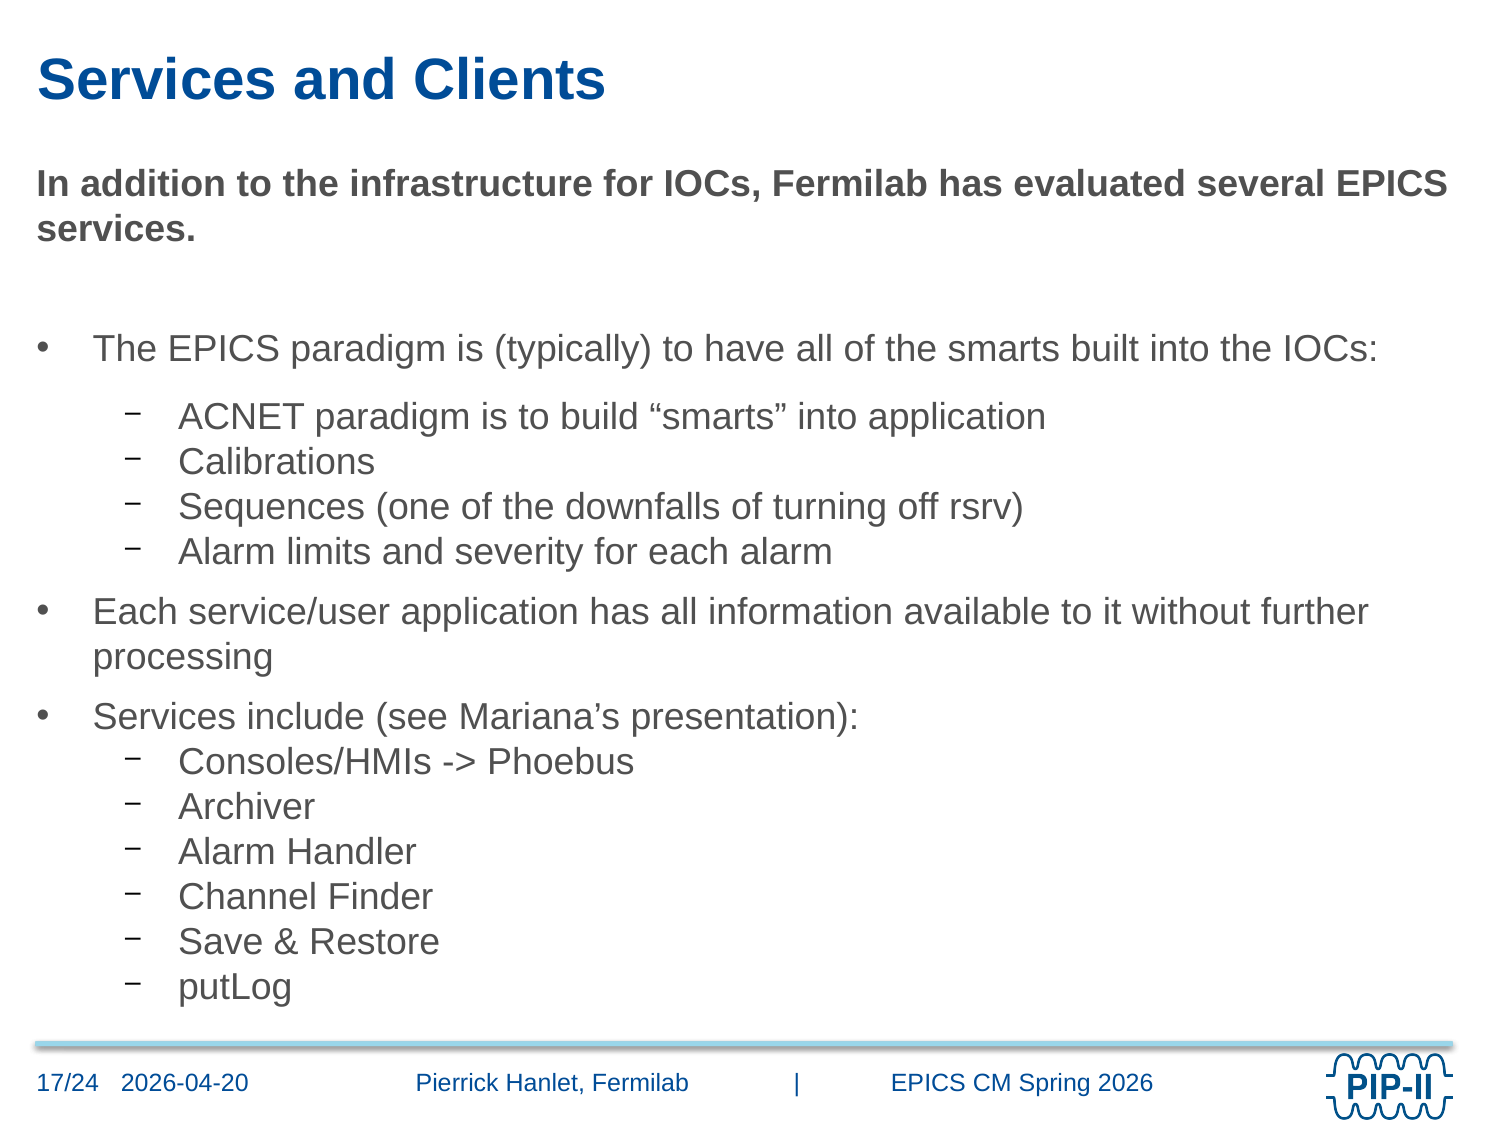

Services and Clients
# In addition to the infrastructure for IOCs, Fermilab has evaluated several EPICS services.
The EPICS paradigm is (typically) to have all of the smarts built into the IOCs:
ACNET paradigm is to build “smarts” into application
Calibrations
Sequences (one of the downfalls of turning off rsrv)
Alarm limits and severity for each alarm
Each service/user application has all information available to it without further processing
Services include (see Mariana’s presentation):
Consoles/HMIs -> Phoebus
Archiver
Alarm Handler
Channel Finder
Save & Restore
putLog
2026-04-20
Pierrick Hanlet, Fermilab | EPICS CM Spring 2026